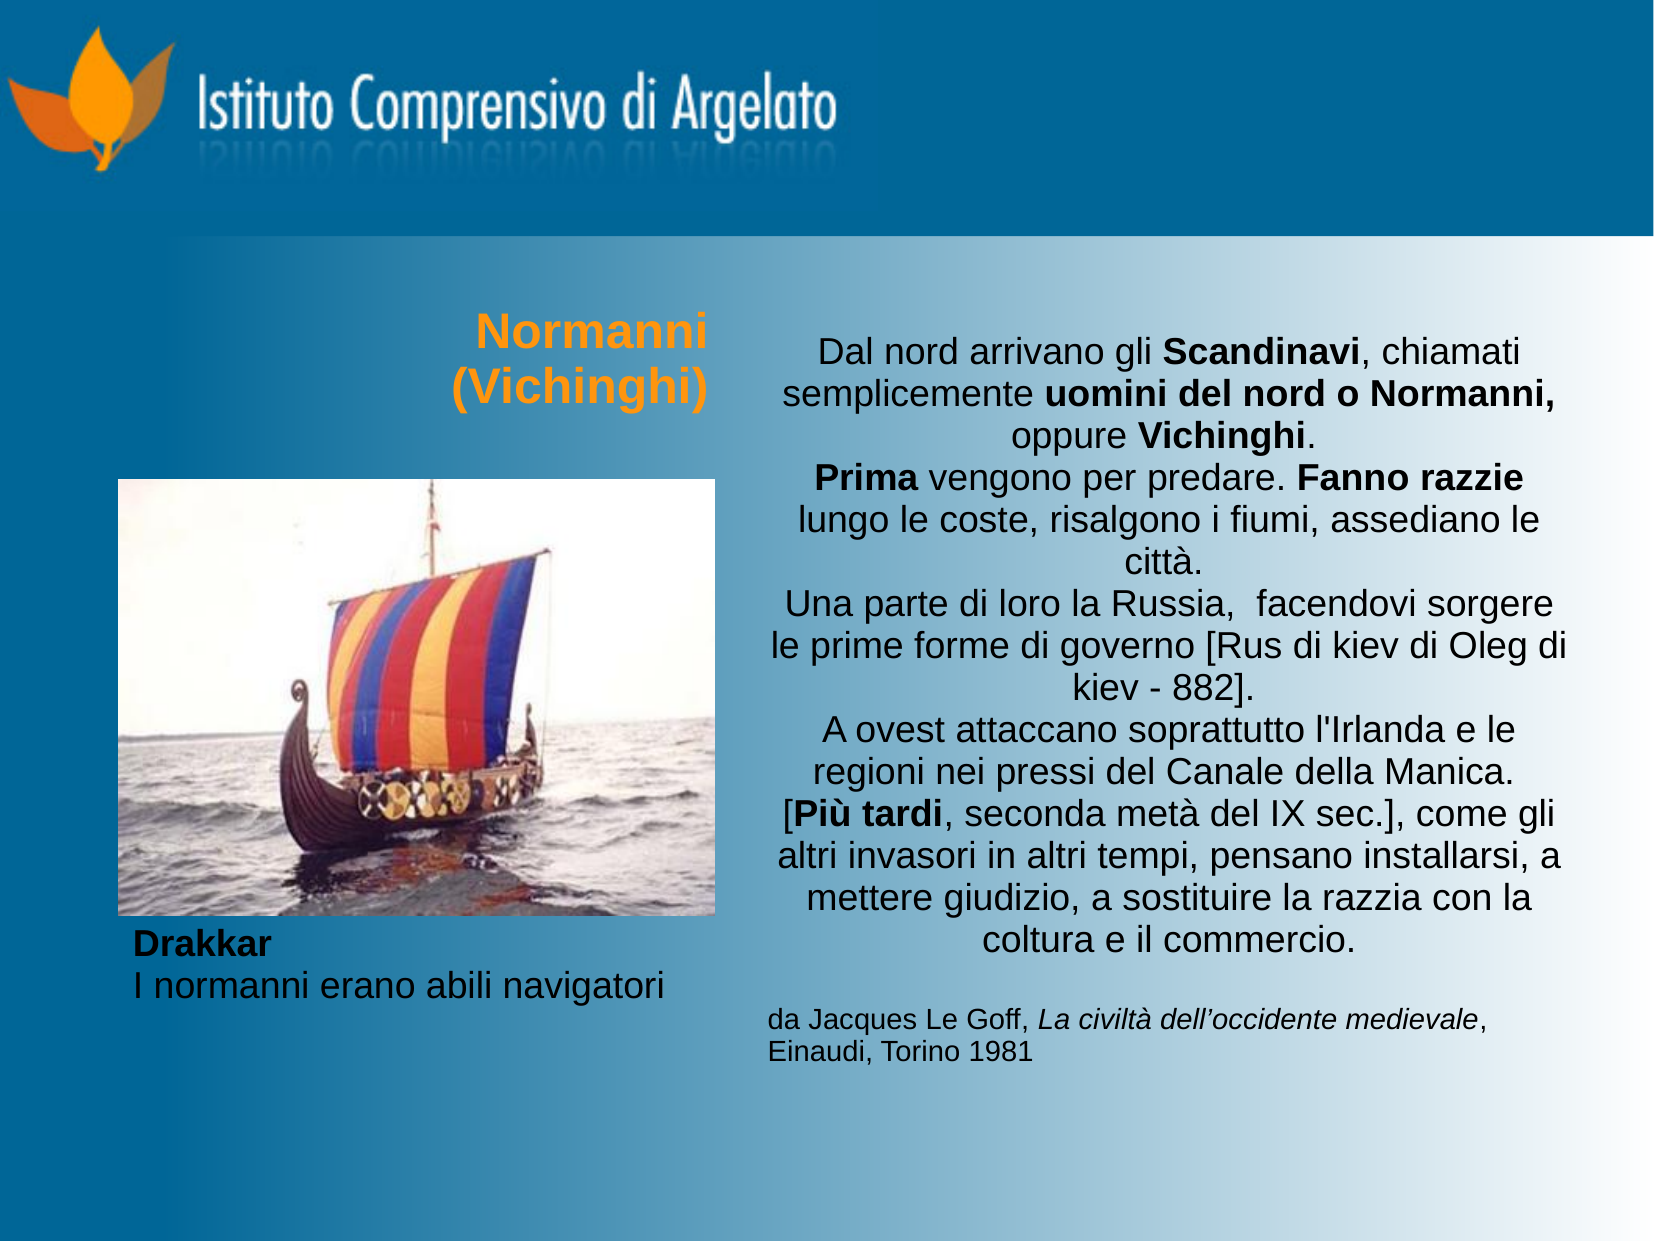

# Normanni (Vichinghi)
Dal nord arrivano gli Scandinavi, chiamati semplicemente uomini del nord o Normanni, oppure Vichinghi.
Prima vengono per predare. Fanno razzie lungo le coste, risalgono i fiumi, assediano le città.
Una parte di loro la Russia, facendovi sorgere le prime forme di governo [Rus di kiev di Oleg di kiev - 882].
A ovest attaccano soprattutto l'Irlanda e le regioni nei pressi del Canale della Manica.
[Più tardi, seconda metà del IX sec.], come gli altri invasori in altri tempi, pensano installarsi, a mettere giudizio, a sostituire la razzia con la coltura e il commercio.
da Jacques Le Goff, La civiltà dell’occidente medievale, Einaudi, Torino 1981
Drakkar
I normanni erano abili navigatori